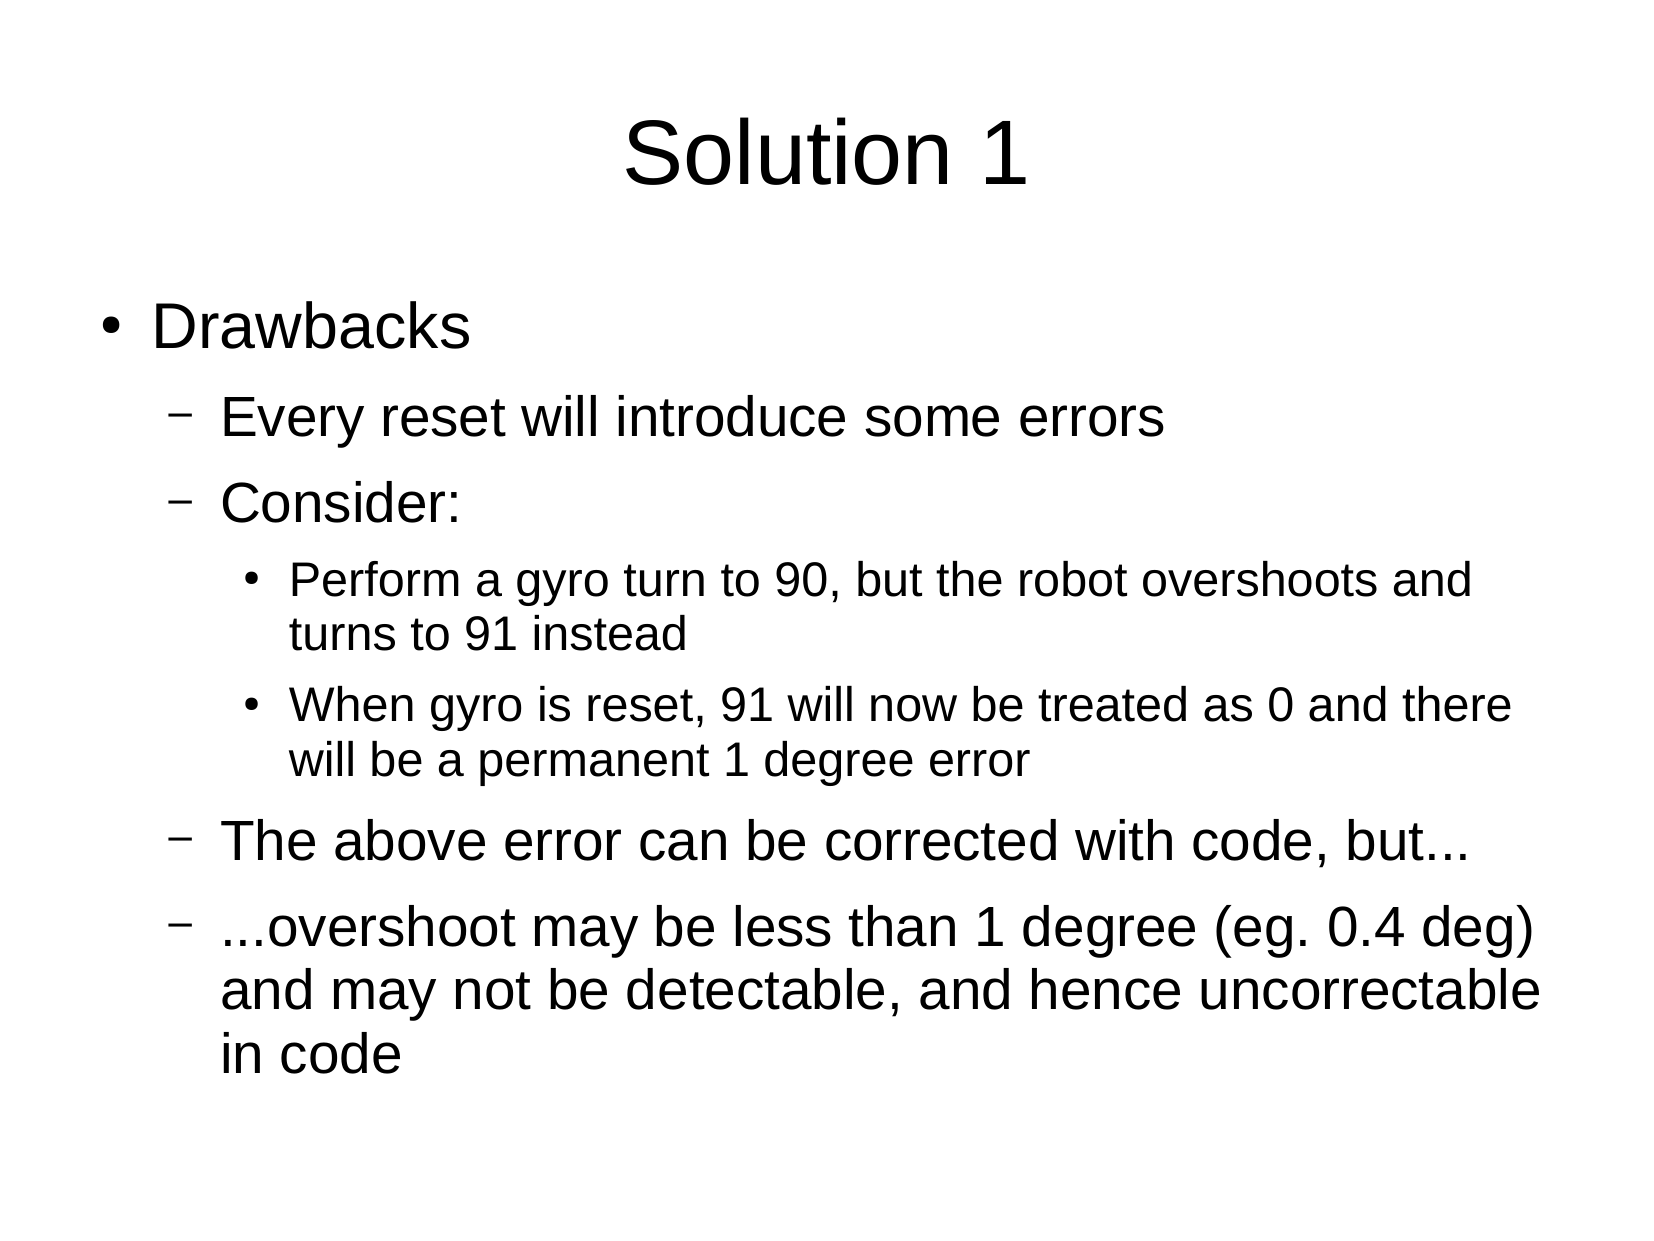

# Solution 1
Drawbacks
Every reset will introduce some errors
Consider:
Perform a gyro turn to 90, but the robot overshoots and turns to 91 instead
When gyro is reset, 91 will now be treated as 0 and there will be a permanent 1 degree error
The above error can be corrected with code, but...
...overshoot may be less than 1 degree (eg. 0.4 deg) and may not be detectable, and hence uncorrectable in code